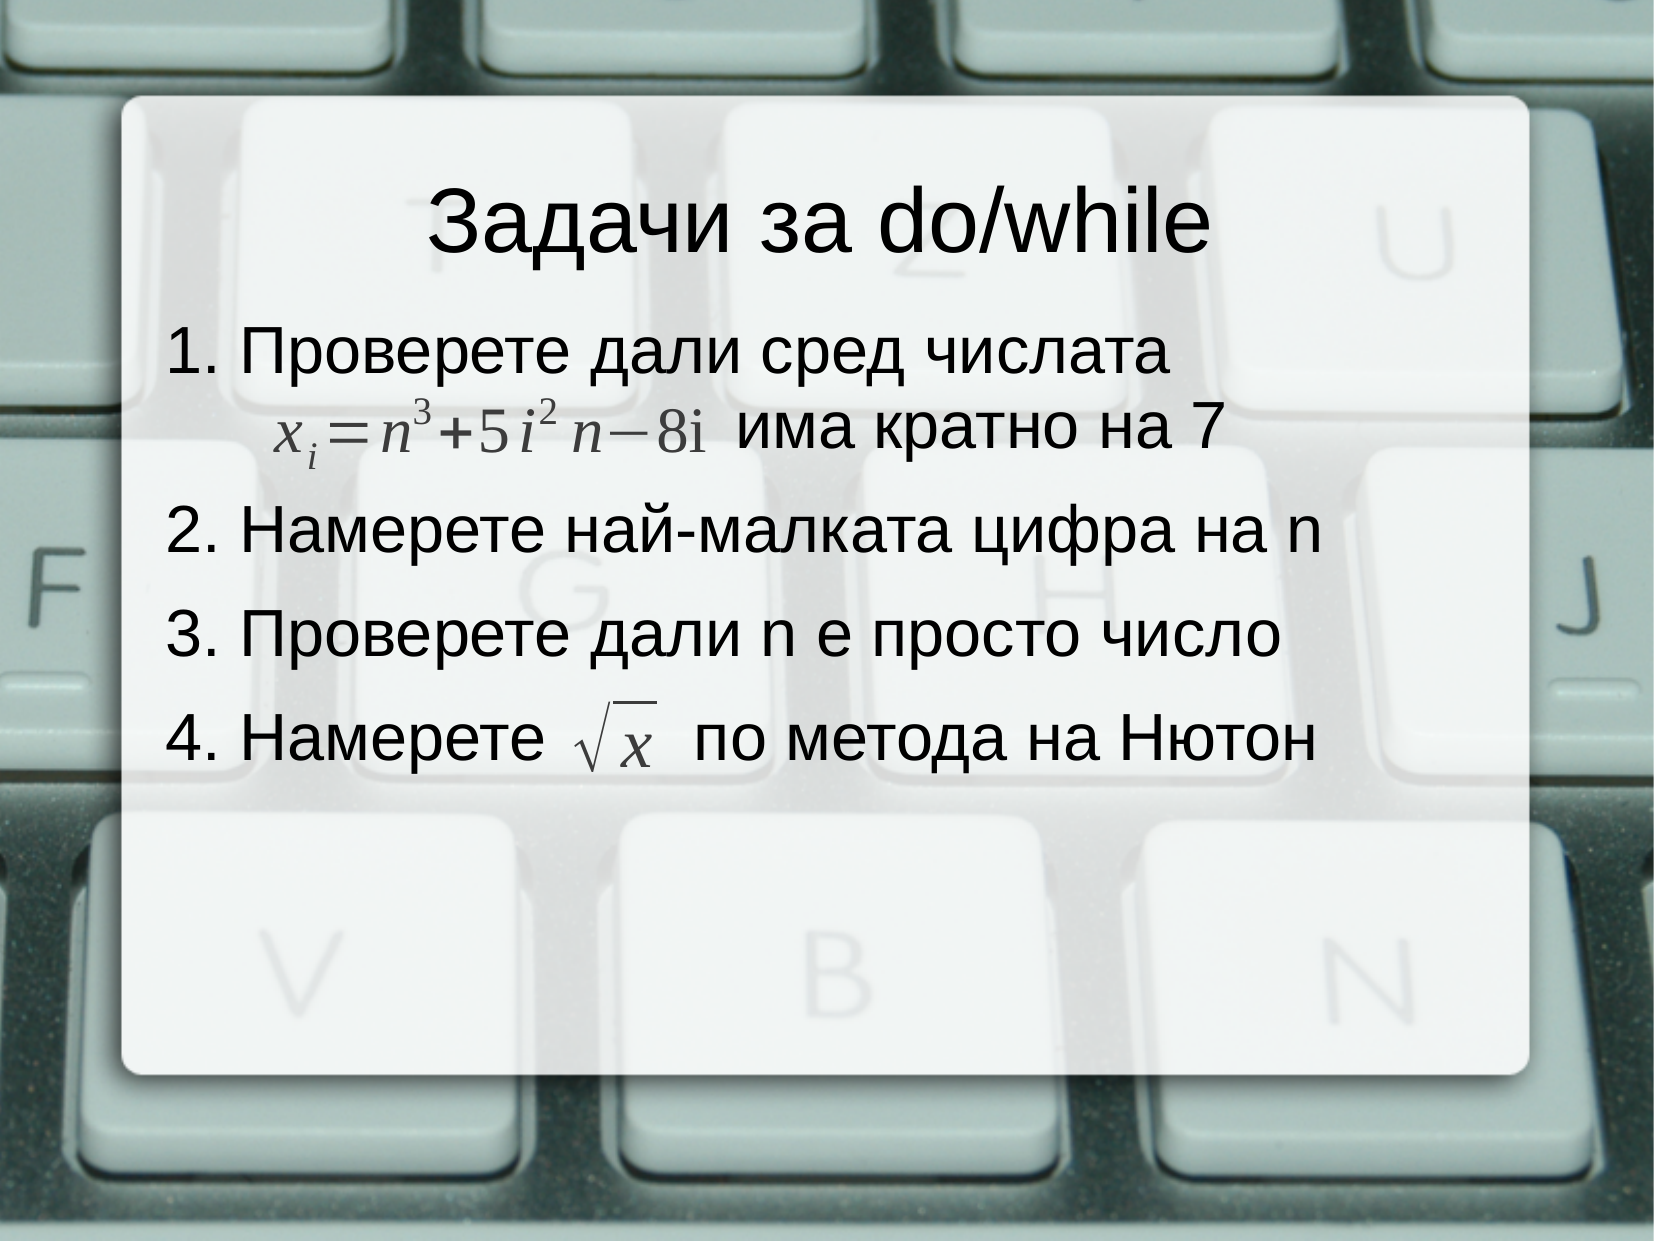

# Задачи за do/while
 Проверете дали сред числата
							има кратно на 7
 Намерете най-малката цифра на n
 Проверете дали n е просто число
 Намерете по метода на Нютон